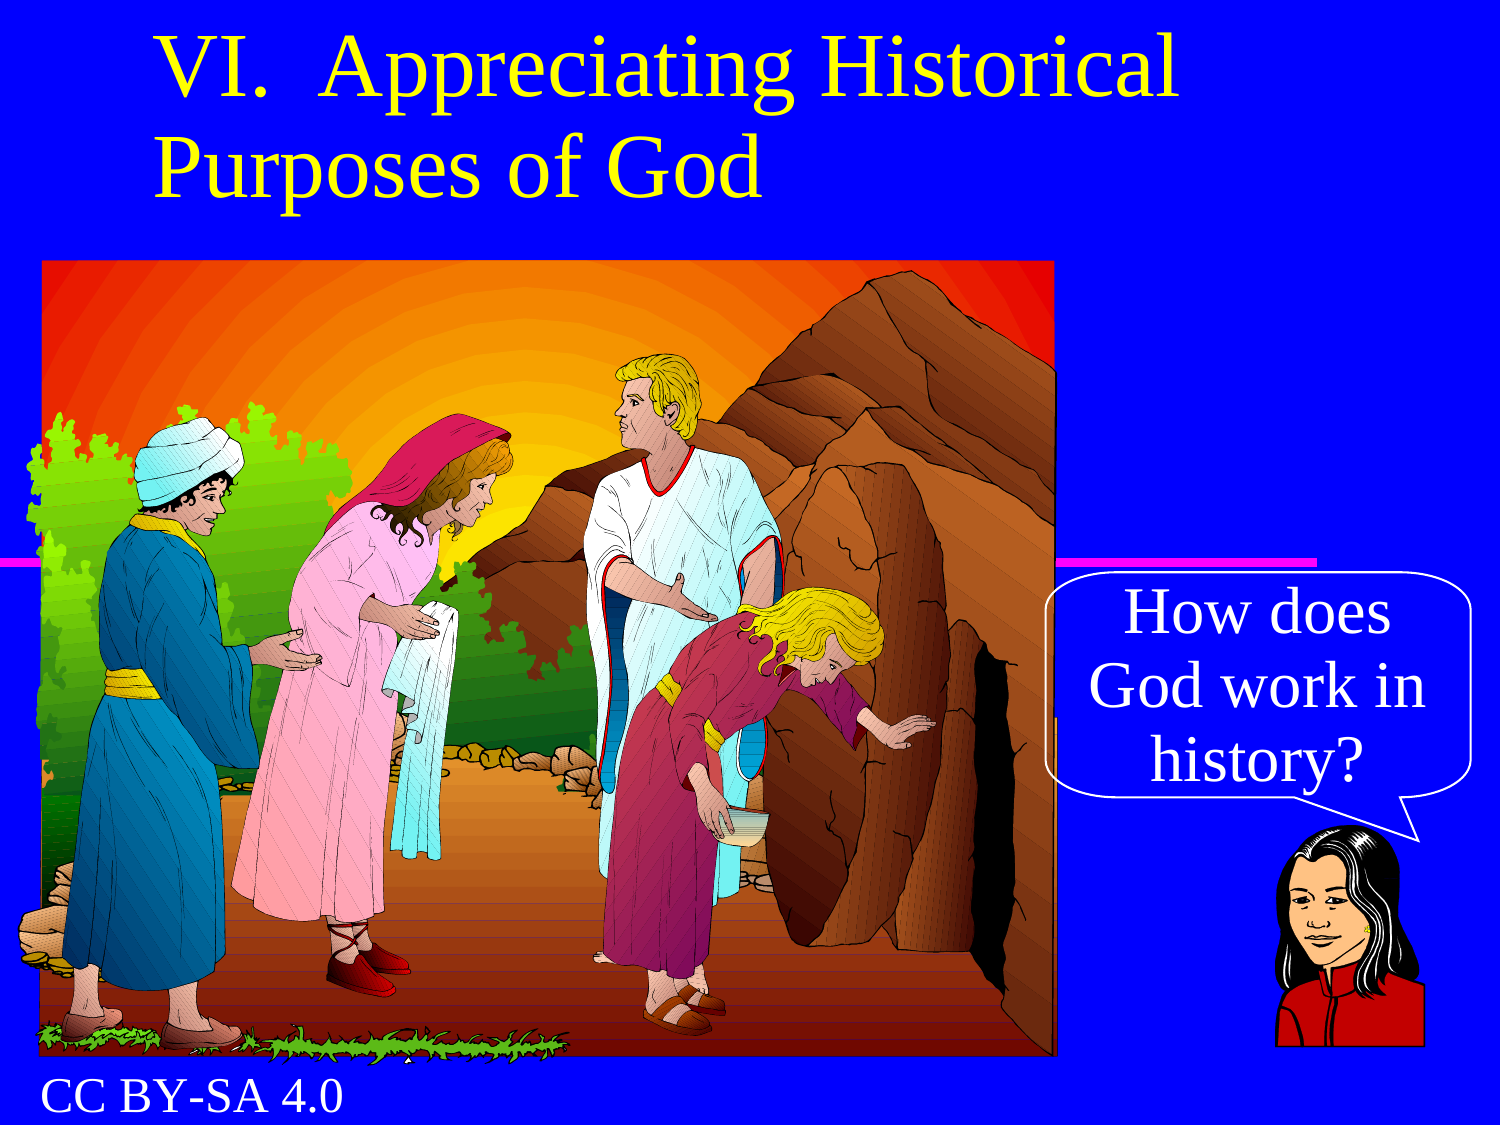

# VI. Appreciating Historical Purposes of God
How does God work in history?
CC BY-SA 4.0